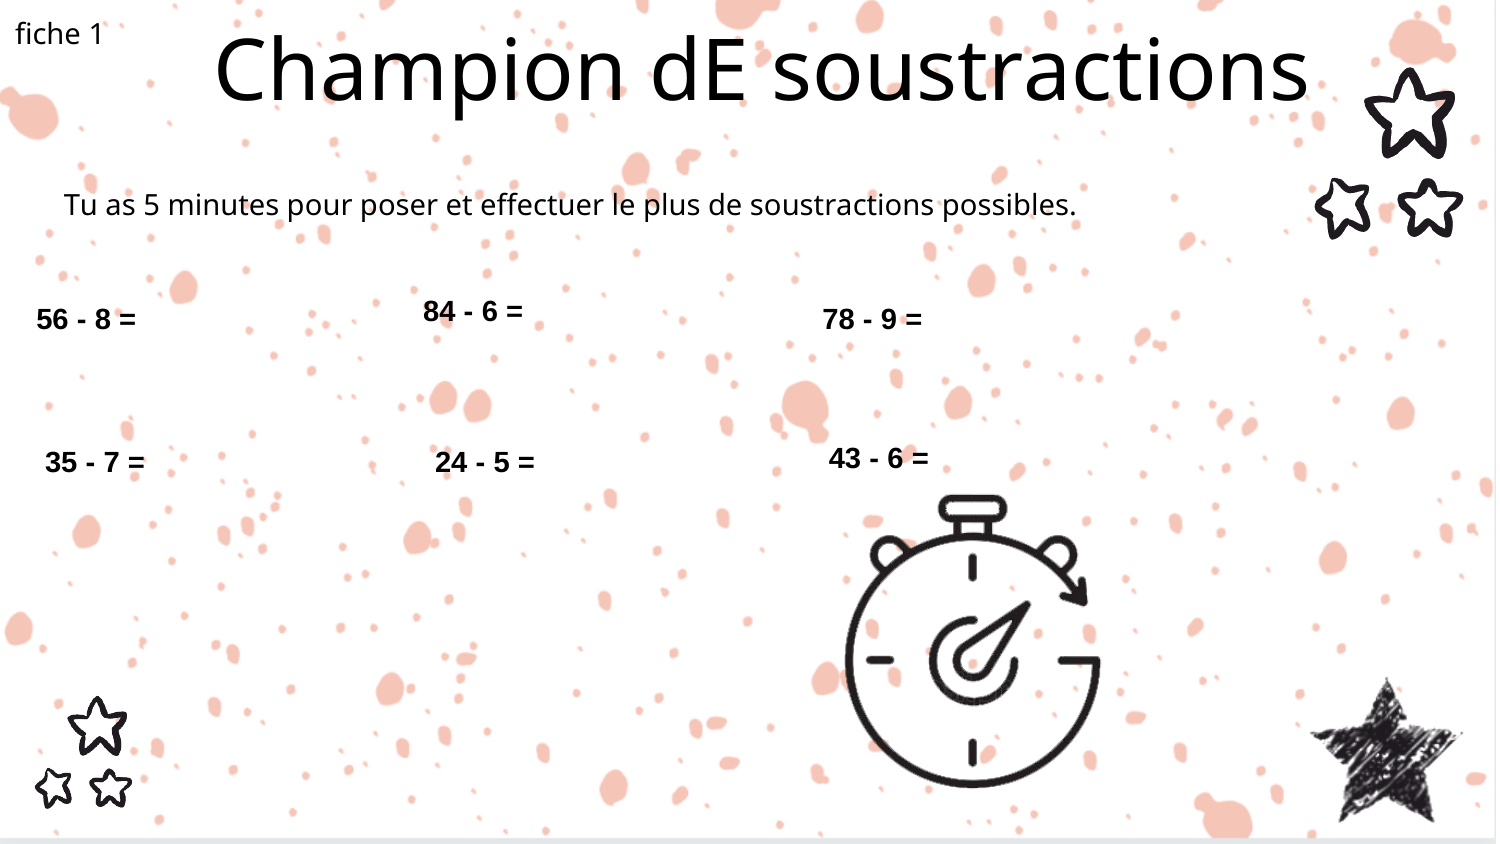

fiche 1
Champion dE soustractions
Tu as 5 minutes pour poser et effectuer le plus de soustractions possibles.
84 - 6 =
56 - 8 =
78 - 9 =
43 - 6 =
35 - 7 =
24 - 5 =